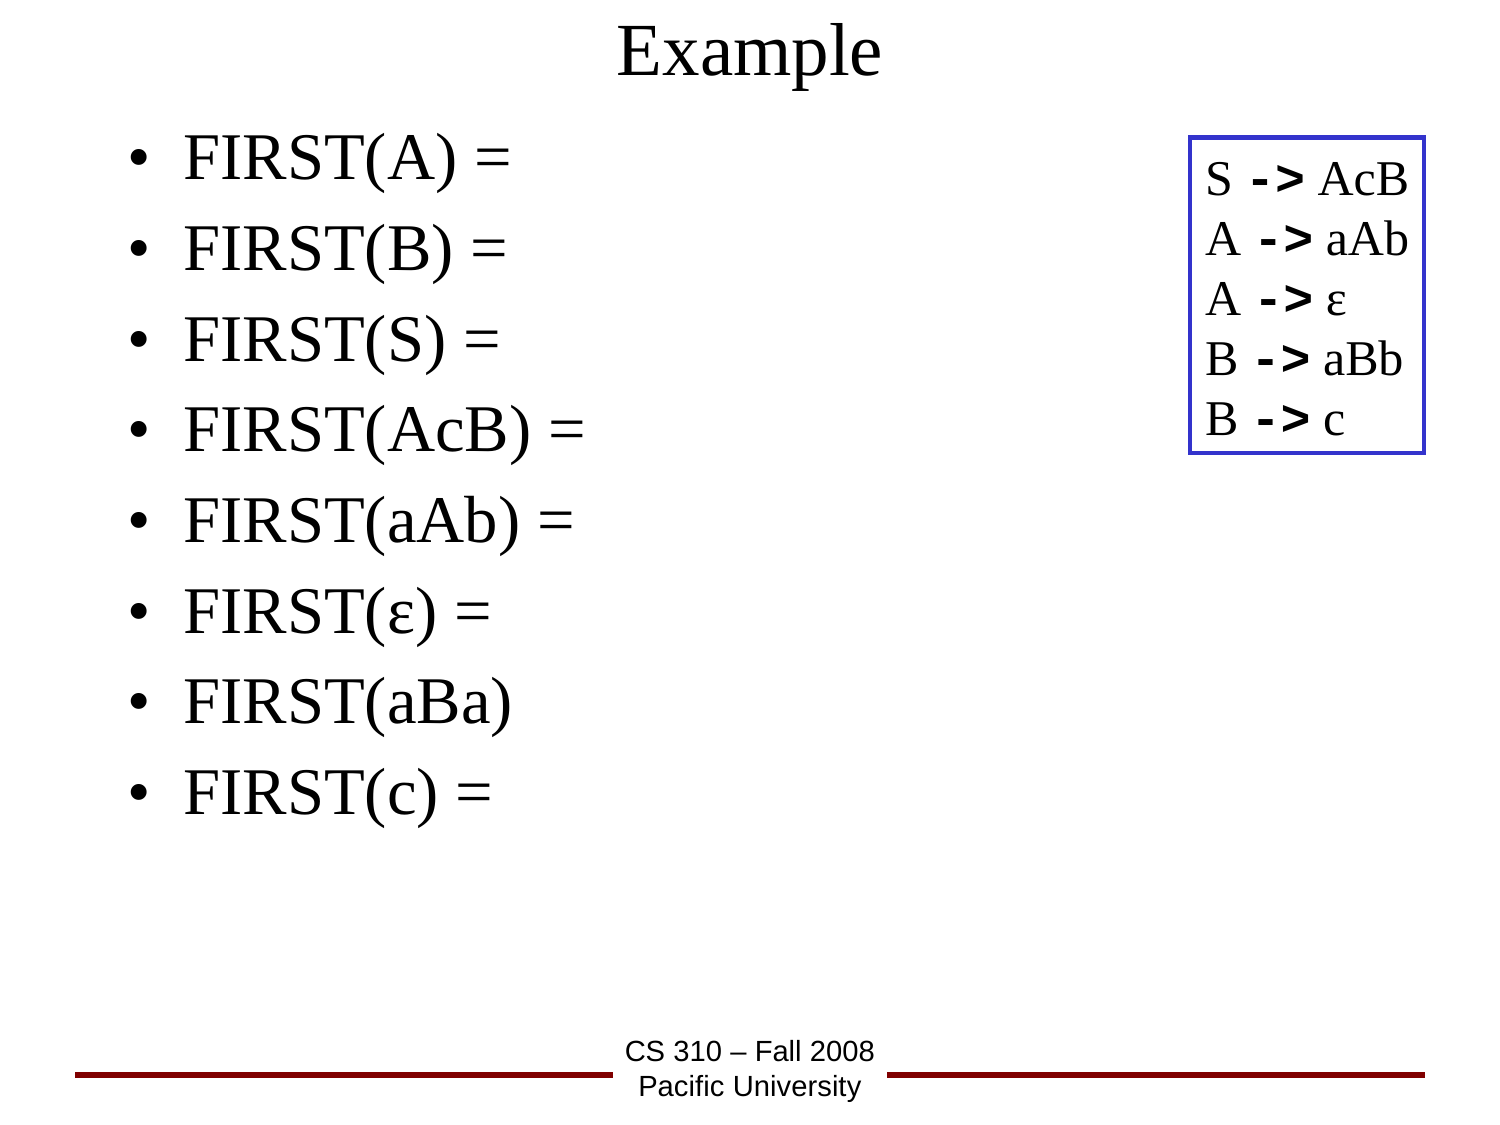

# Example
FIRST(A) =
FIRST(B) =
FIRST(S) =
FIRST(AcB) =
FIRST(aAb) =
FIRST(ε) =
FIRST(aBa)
FIRST(c) =
S -> AcB
A -> aAb
A -> ε
B -> aBb
B -> c